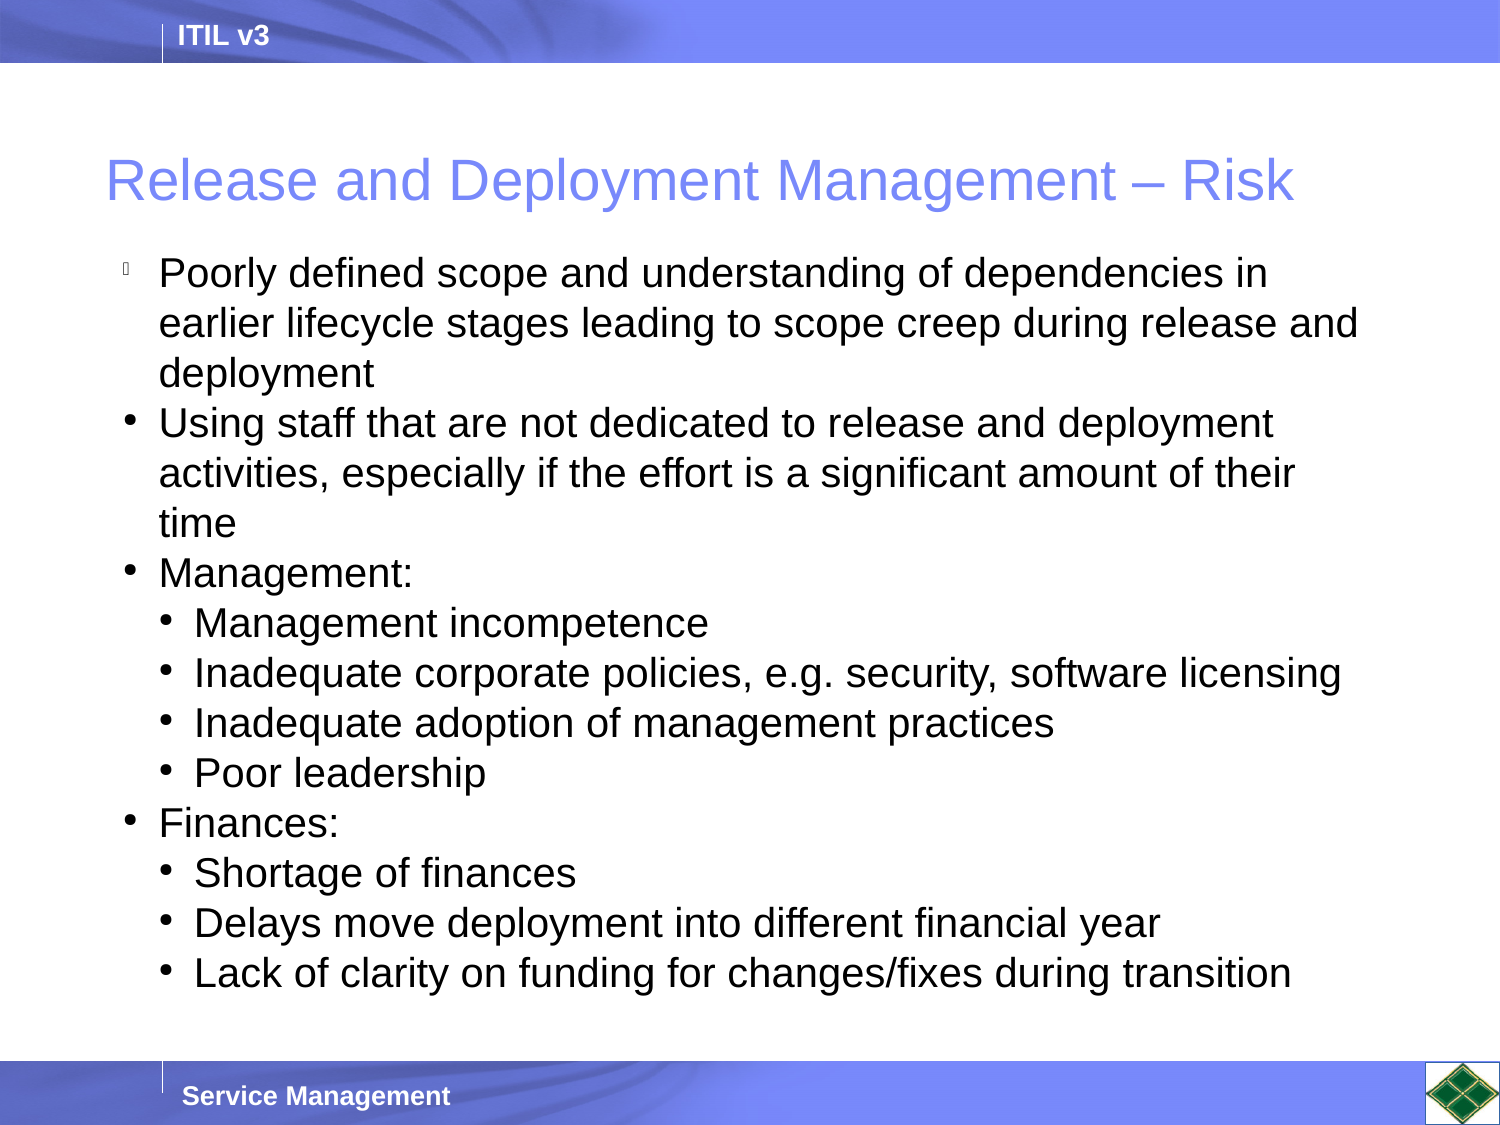

Release and Deployment Management – Risk
Poorly defined scope and understanding of dependencies in earlier lifecycle stages leading to scope creep during release and deployment
Using staff that are not dedicated to release and deployment activities, especially if the effort is a significant amount of their time
Management:
Management incompetence
Inadequate corporate policies, e.g. security, software licensing
Inadequate adoption of management practices
Poor leadership
Finances:
Shortage of finances
Delays move deployment into different financial year
Lack of clarity on funding for changes/fixes during transition